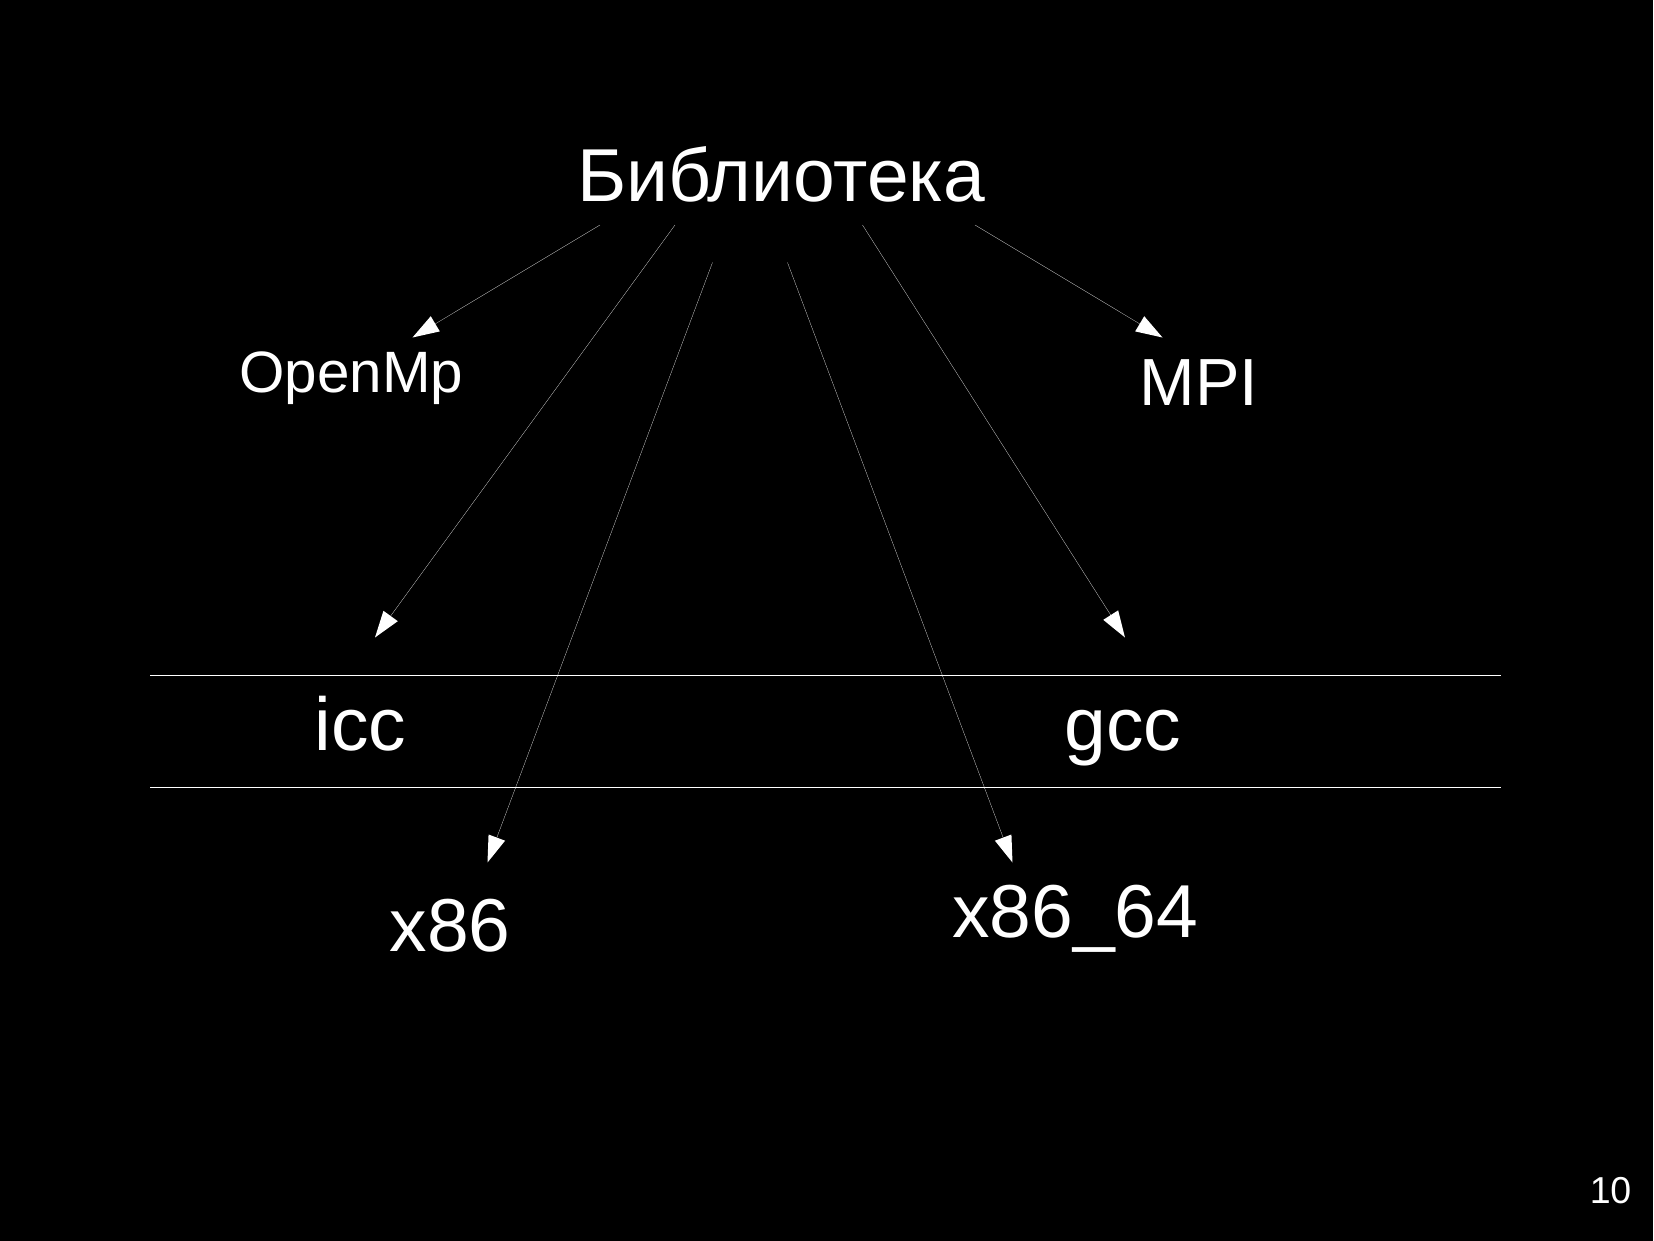

Библиотека
OpenMp
MPI
icc
gcc
x86_64
x86
10